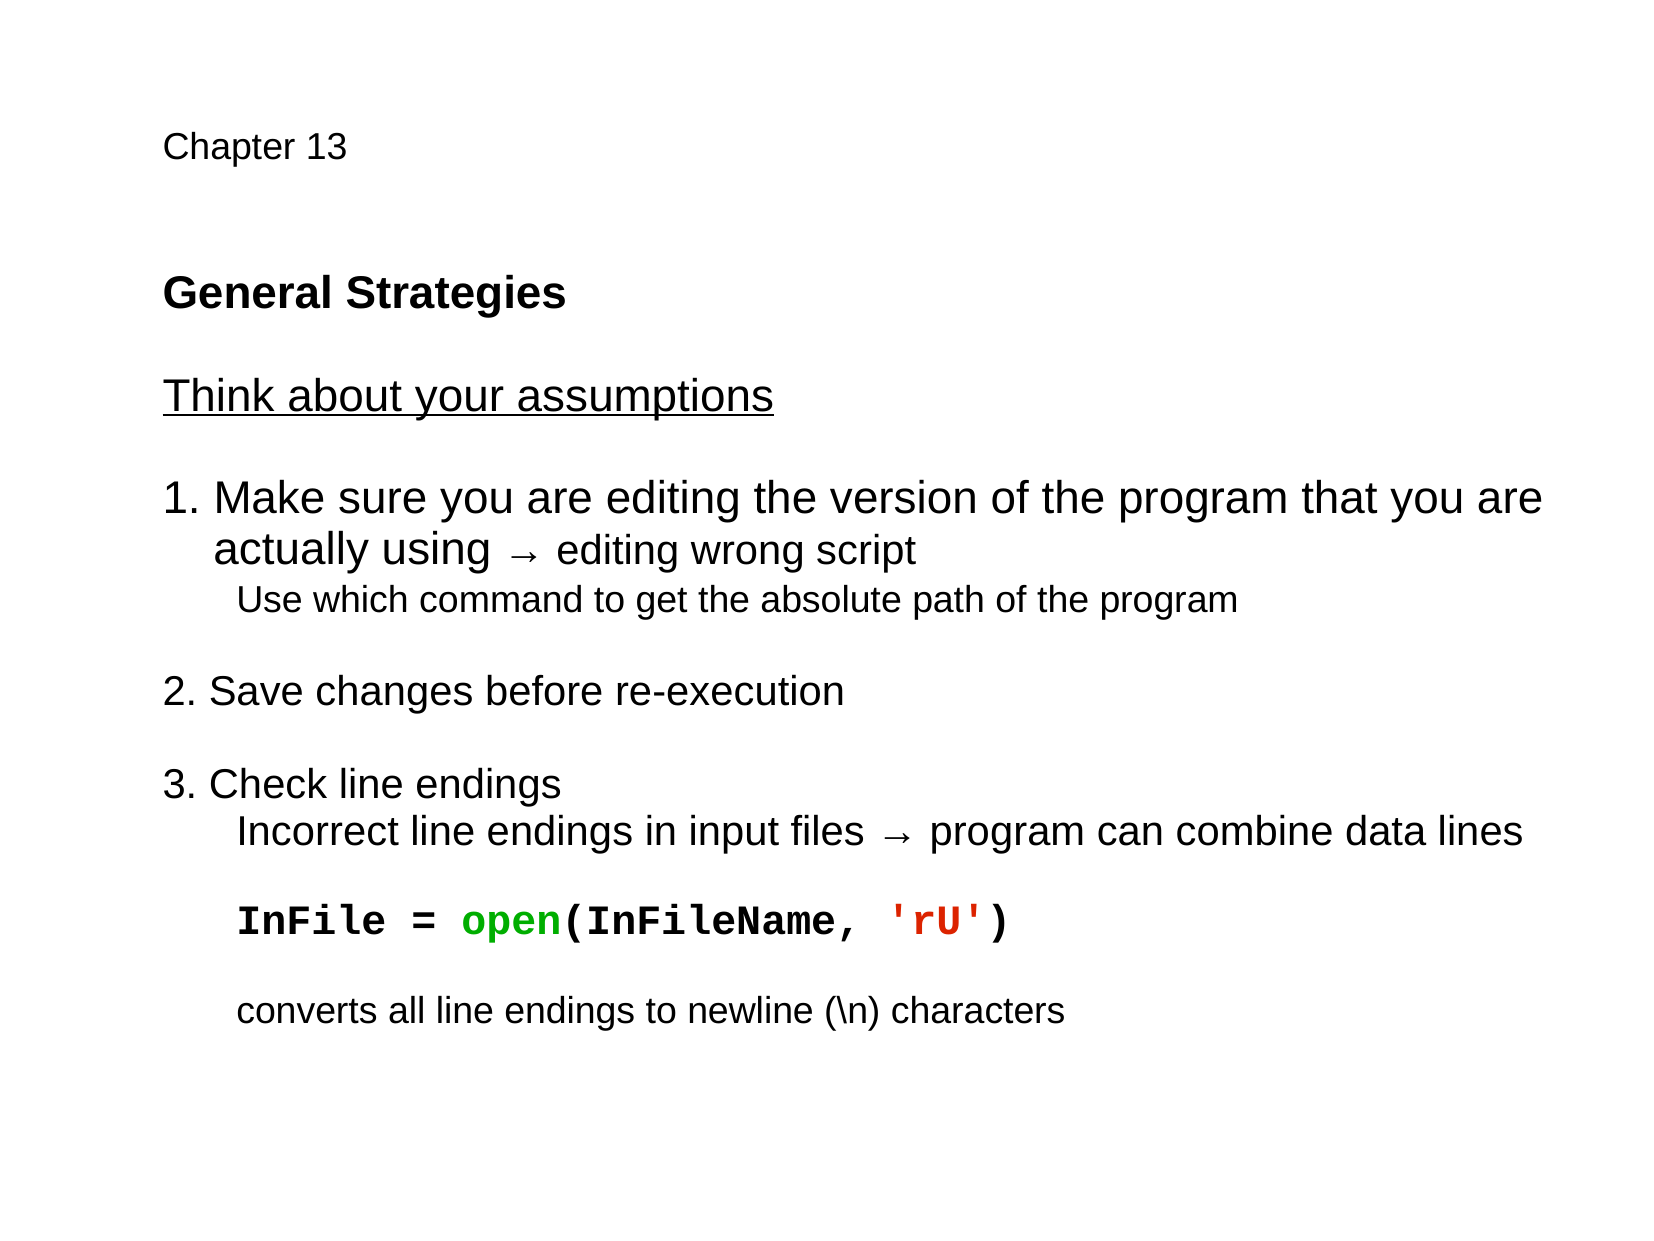

Chapter 13
General Strategies
Think about your assumptions
1. Make sure you are editing the version of the program that you are
 actually using → editing wrong script
	Use which command to get the absolute path of the program
2. Save changes before re-execution
3. Check line endings
	Incorrect line endings in input files → program can combine data lines
	InFile = open(InFileName, 'rU')
	converts all line endings to newline (\n) characters